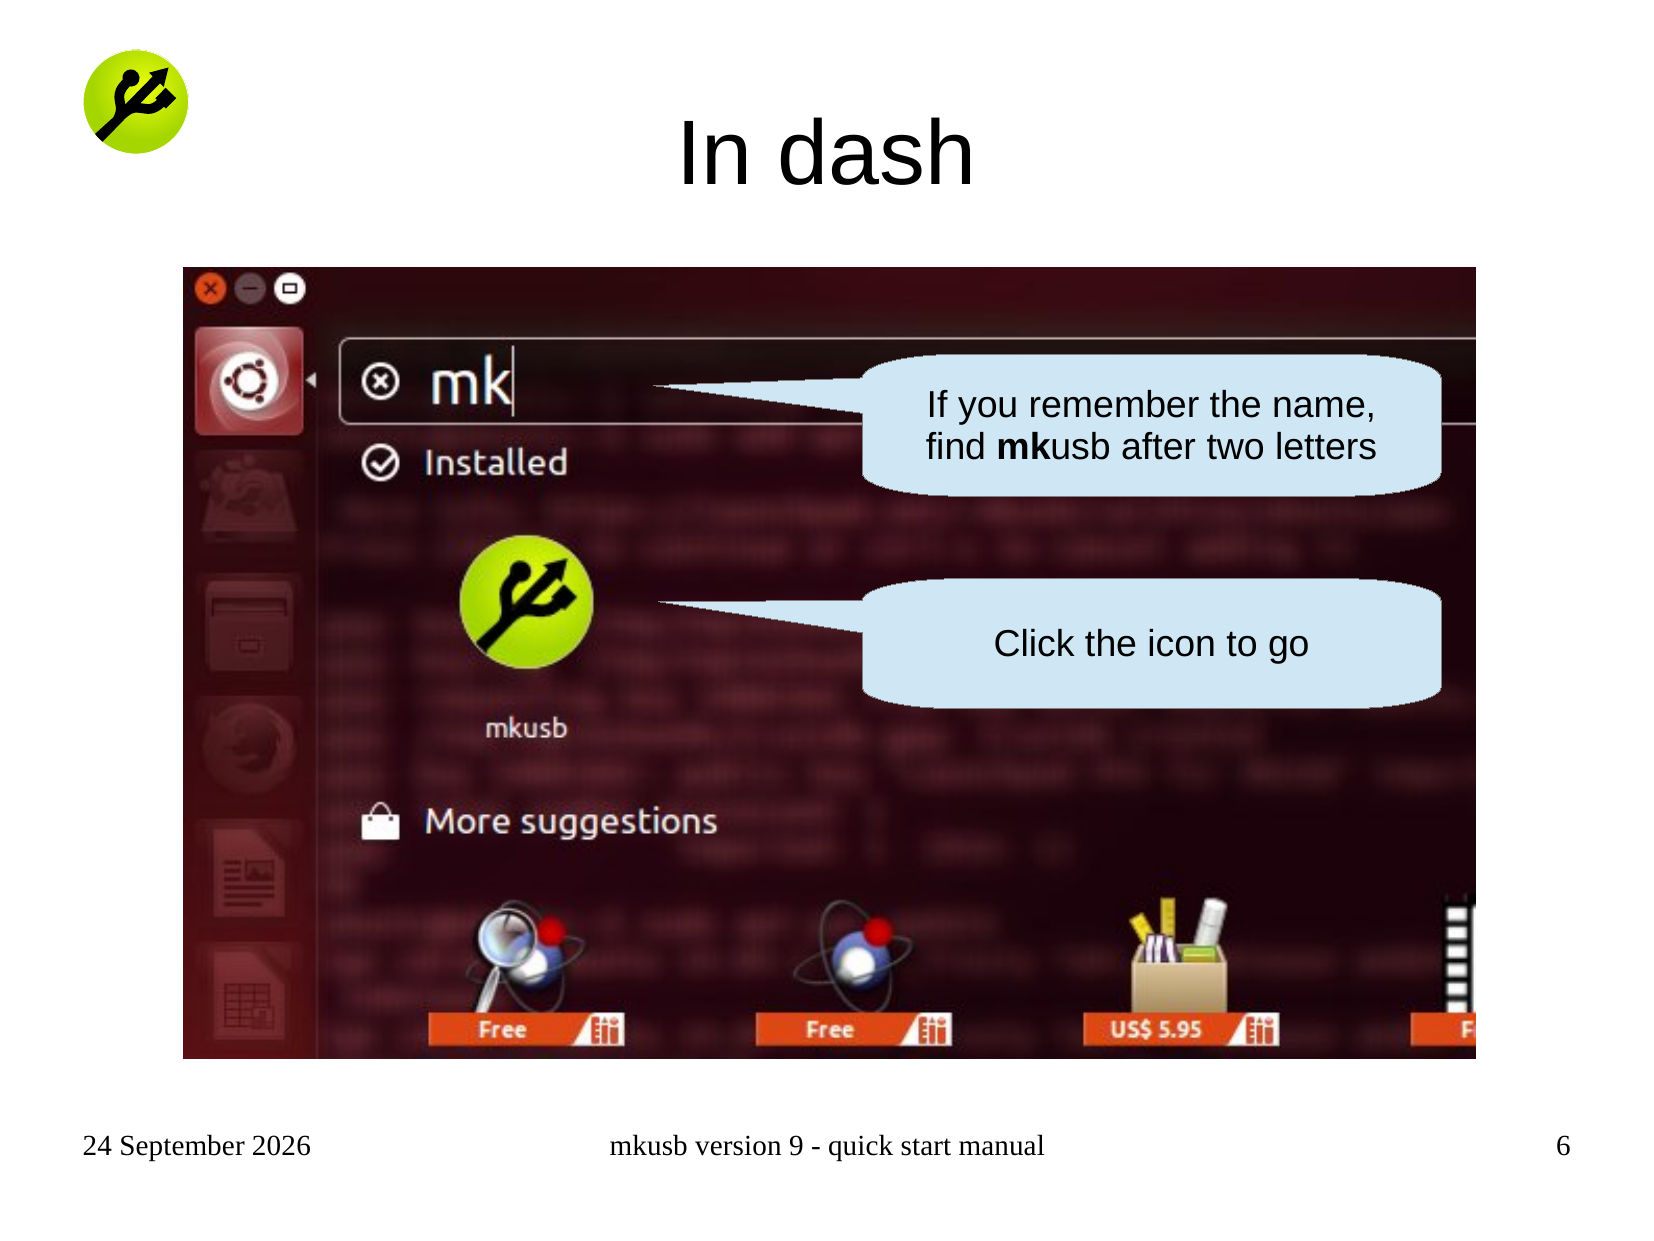

# In dash
If you remember the name,
find mkusb after two letters
Click the icon to go
mkusb version 9 - quick start manual
6